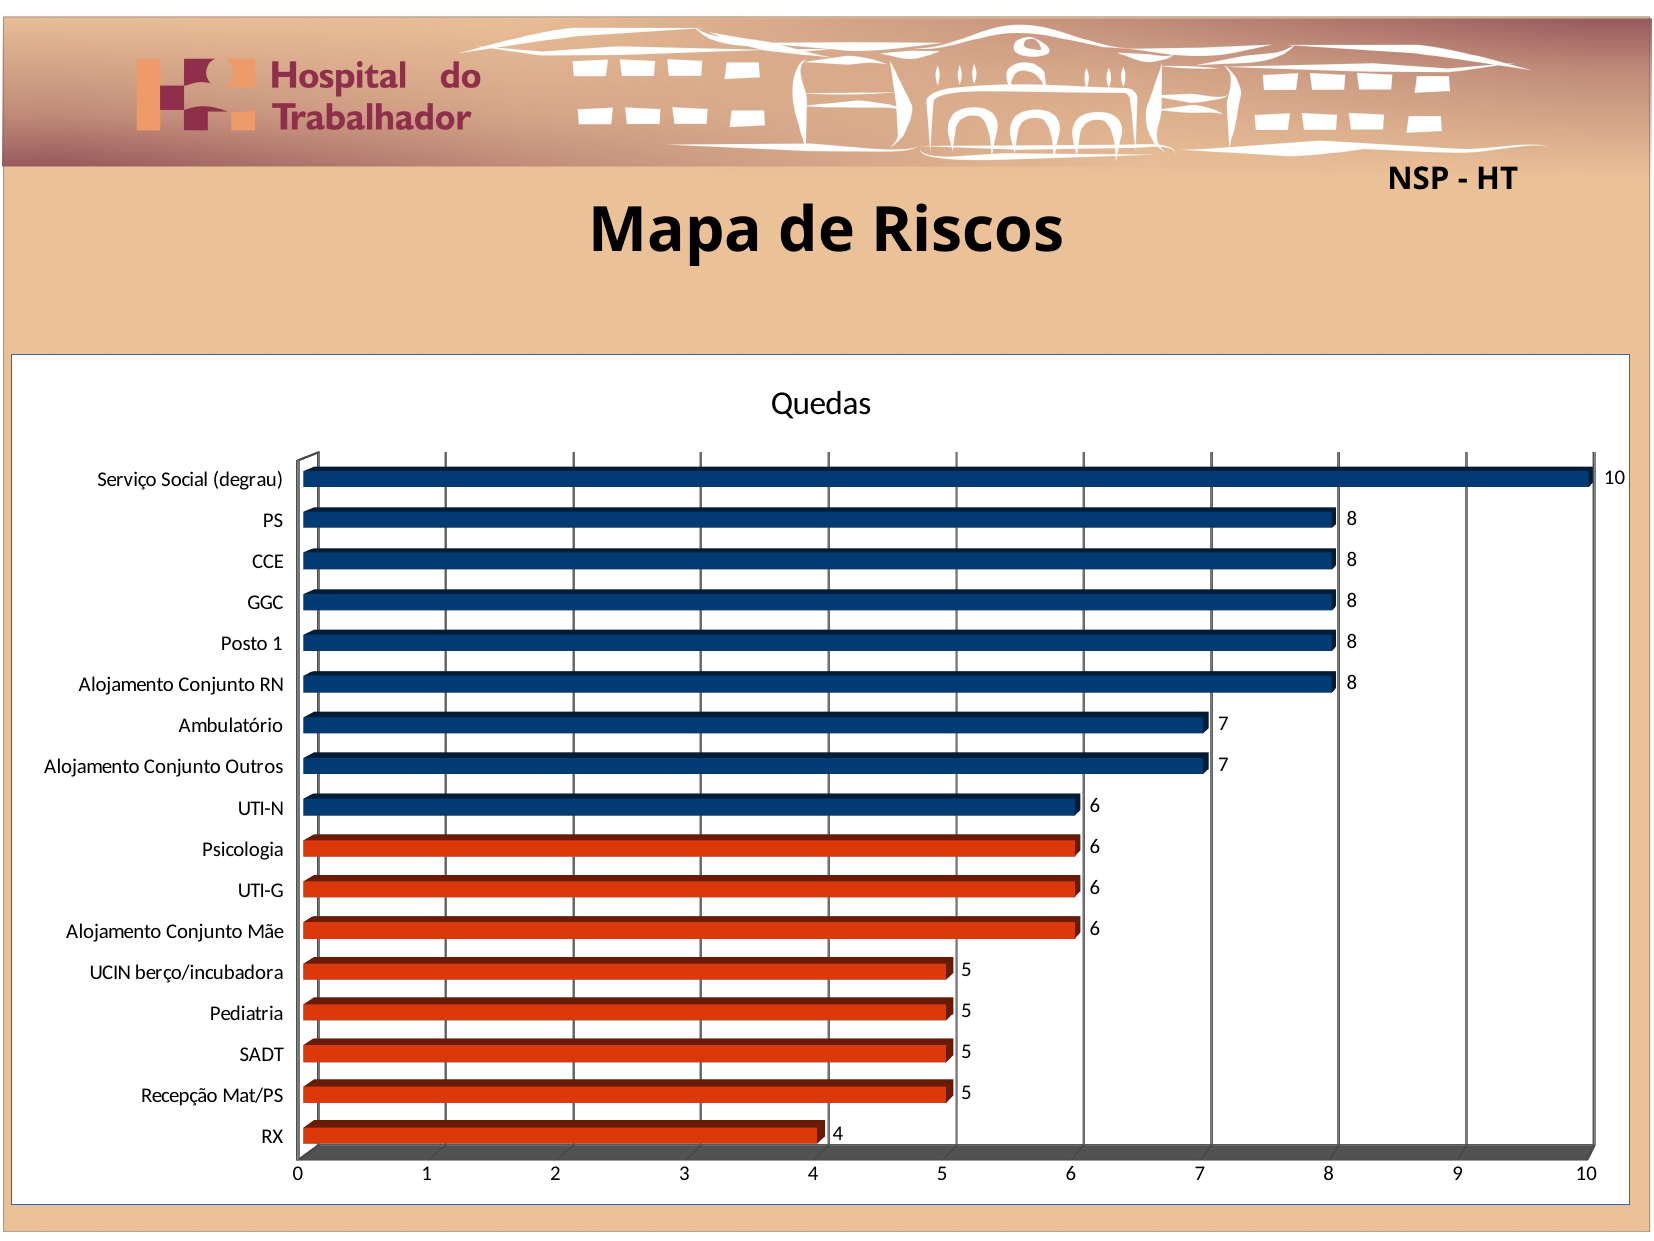

NSP - HT
Mapa de Riscos
[unsupported chart]